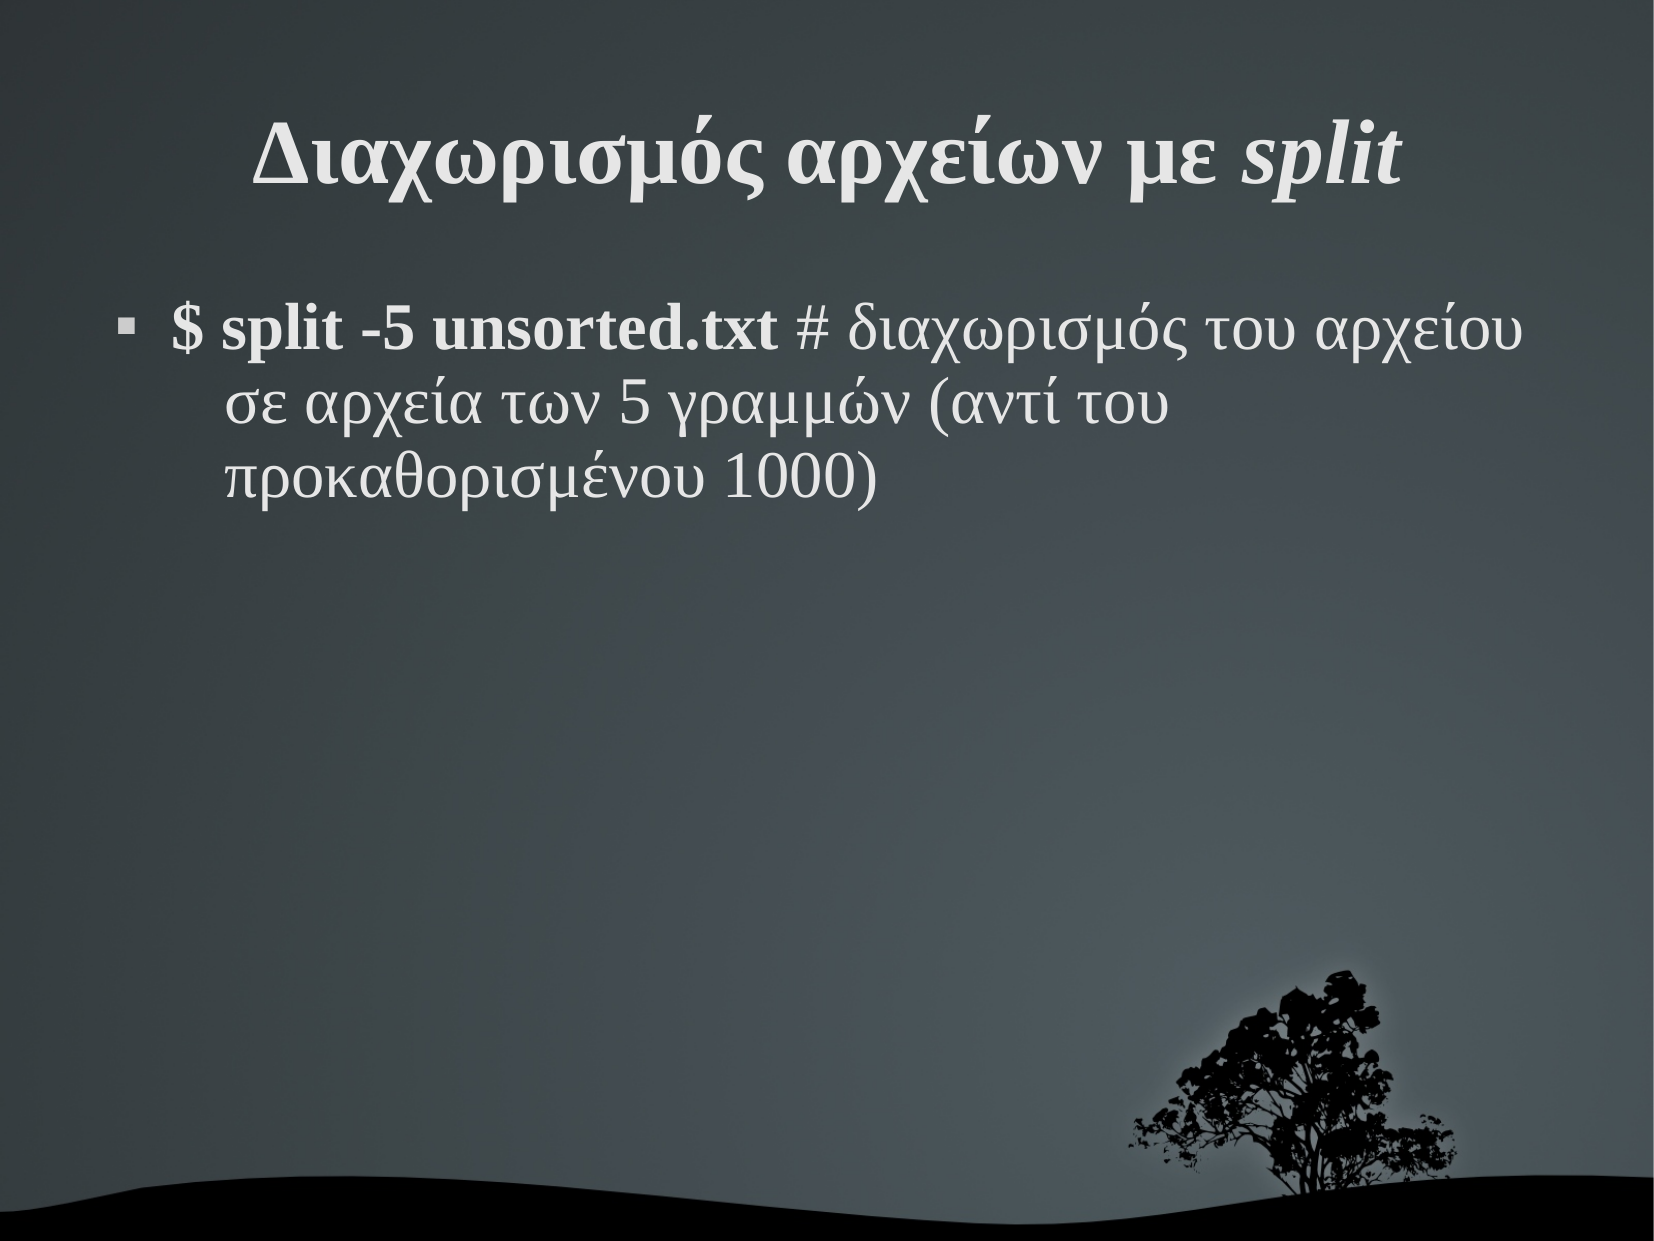

# Διαχωρισμός αρχείων με split
$ split -5 unsorted.txt # διαχωρισμός του αρχείου σε αρχεία των 5 γραμμών (αντί του προκαθορισμένου 1000)